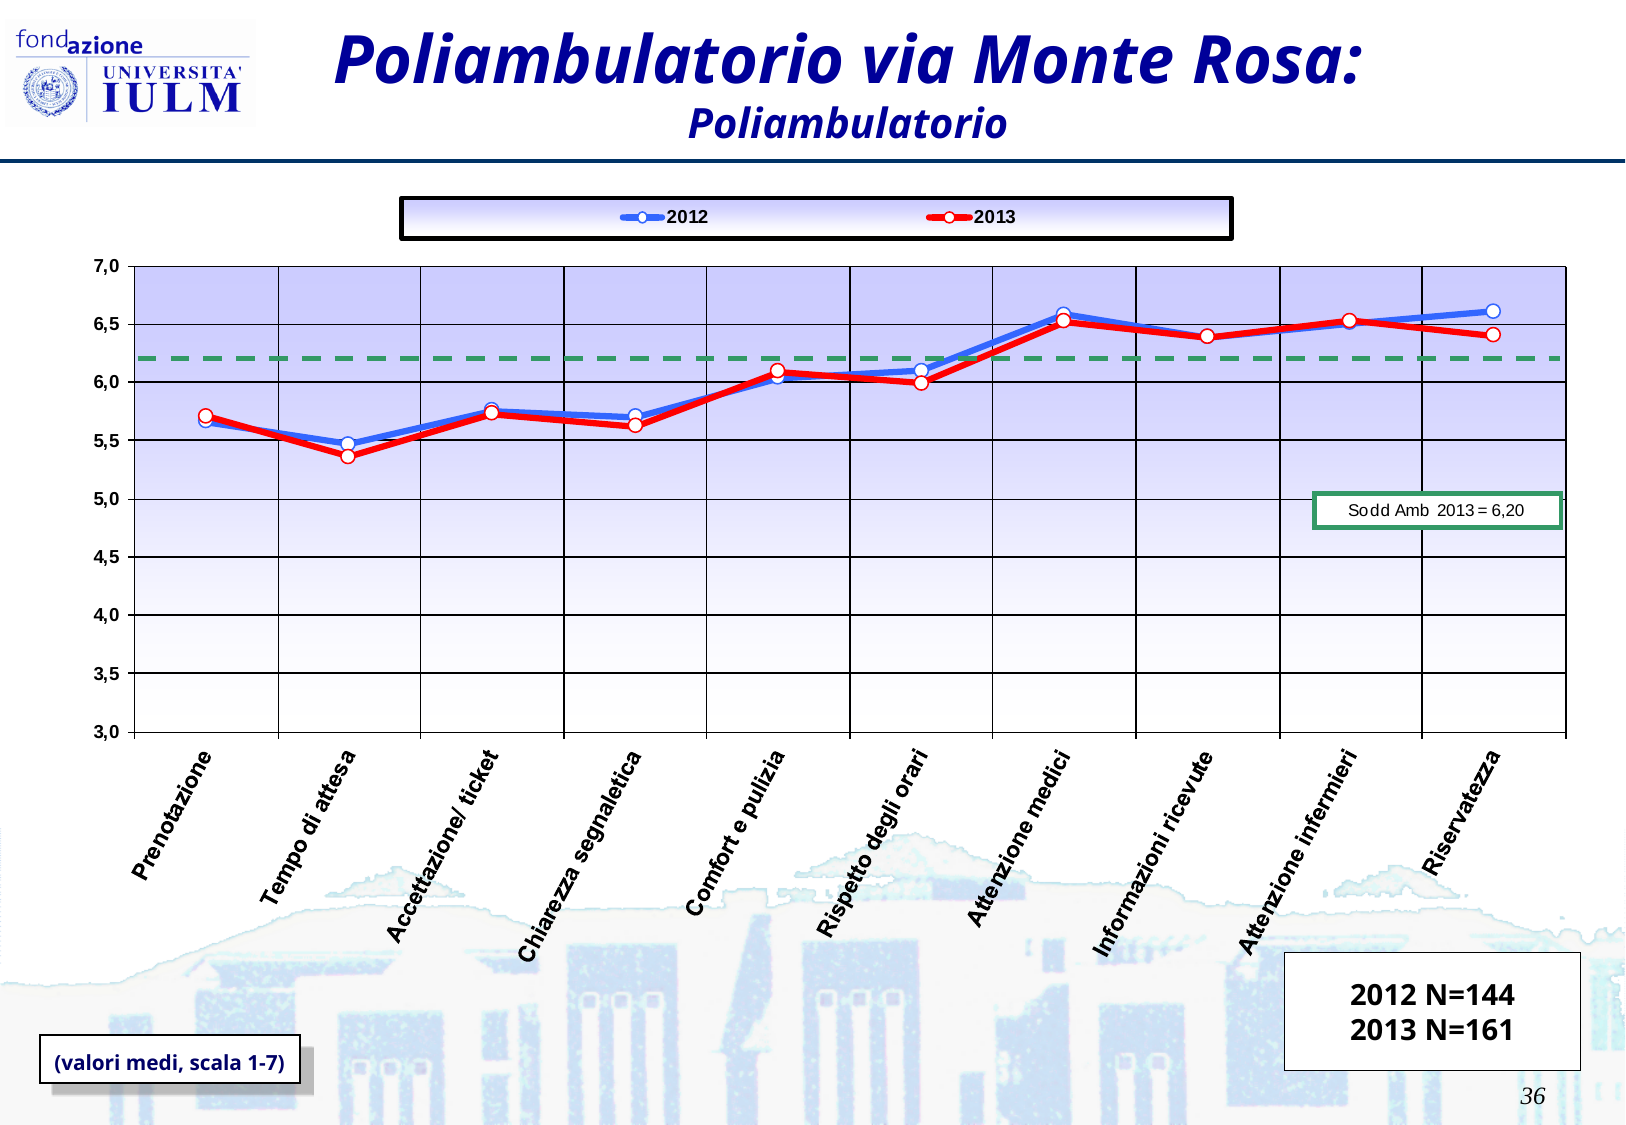

Poliambulatorio via Monte Rosa: Poliambulatorio
2012 N=144
2013 N=161
(valori medi, scala 1-7)